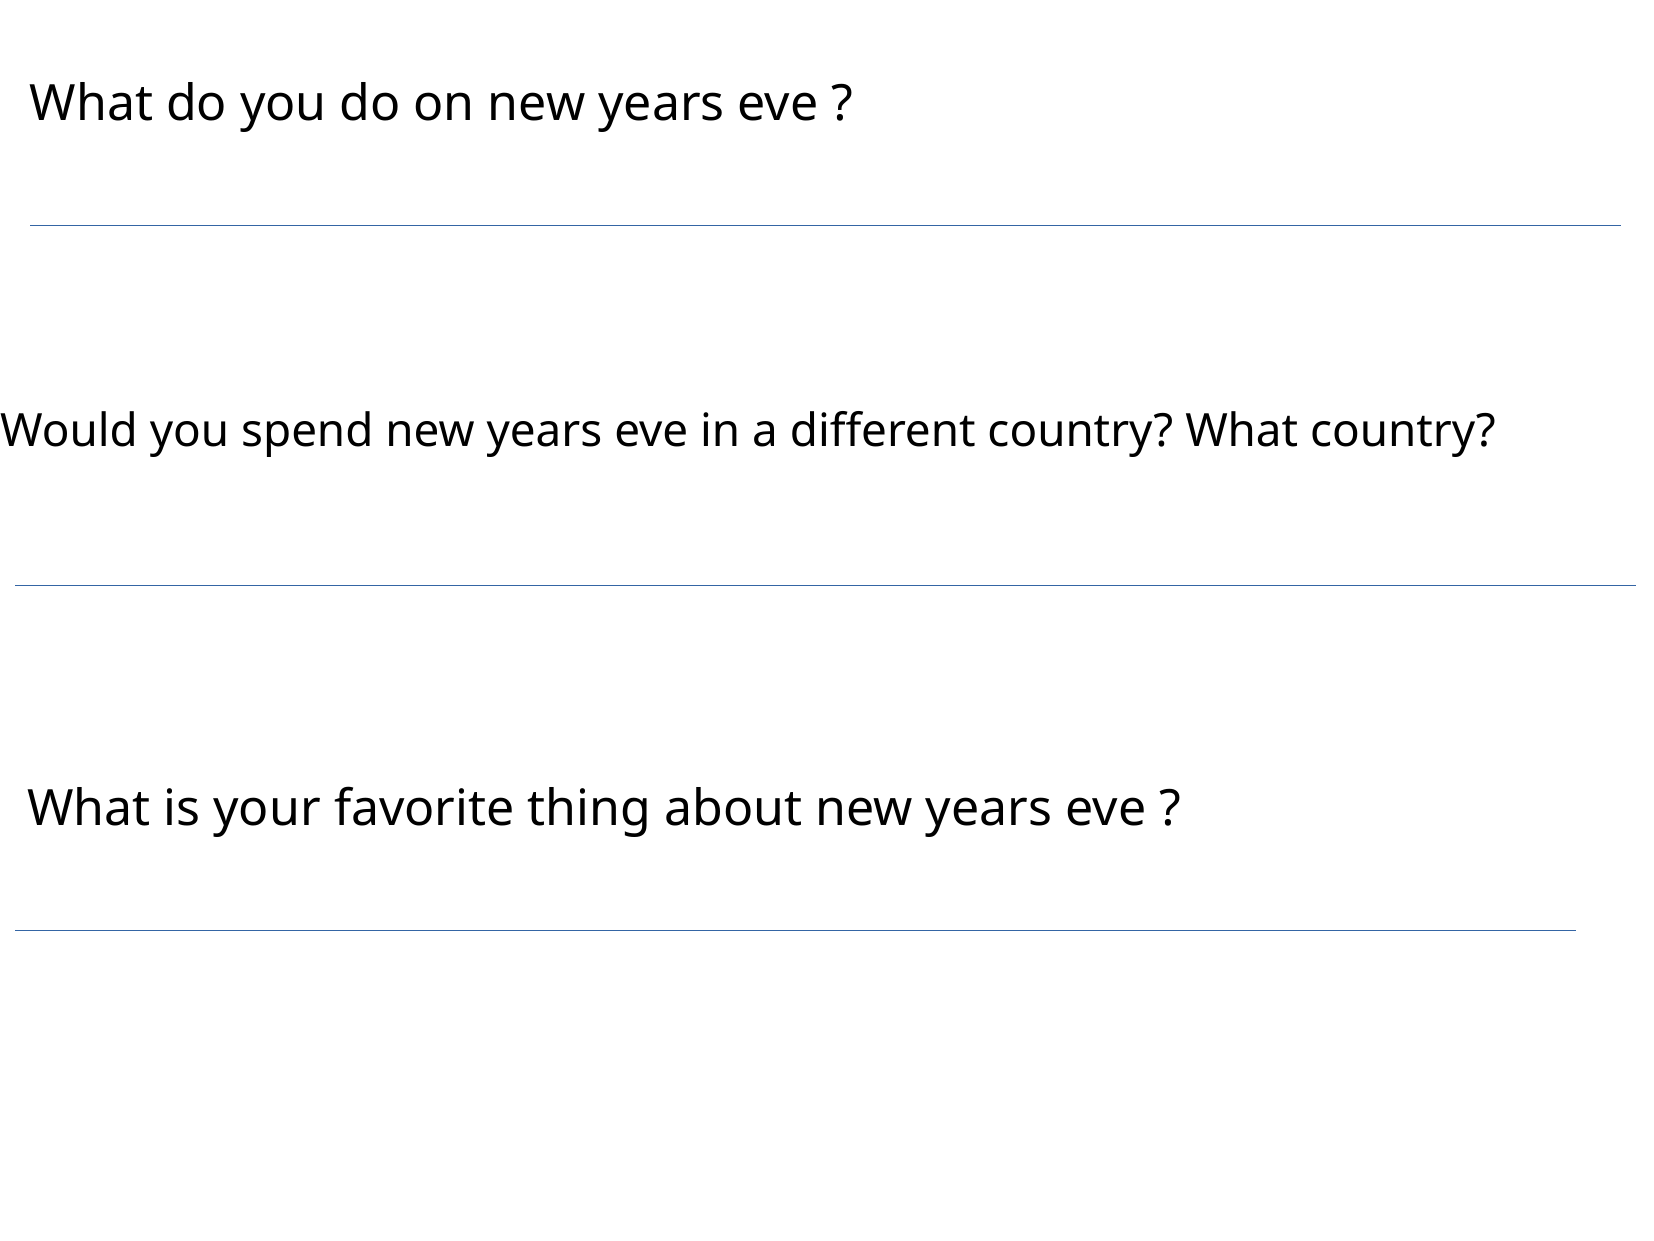

What do you do on new years eve ?
Would you spend new years eve in a different country? What country?
What is your favorite thing about new years eve ?